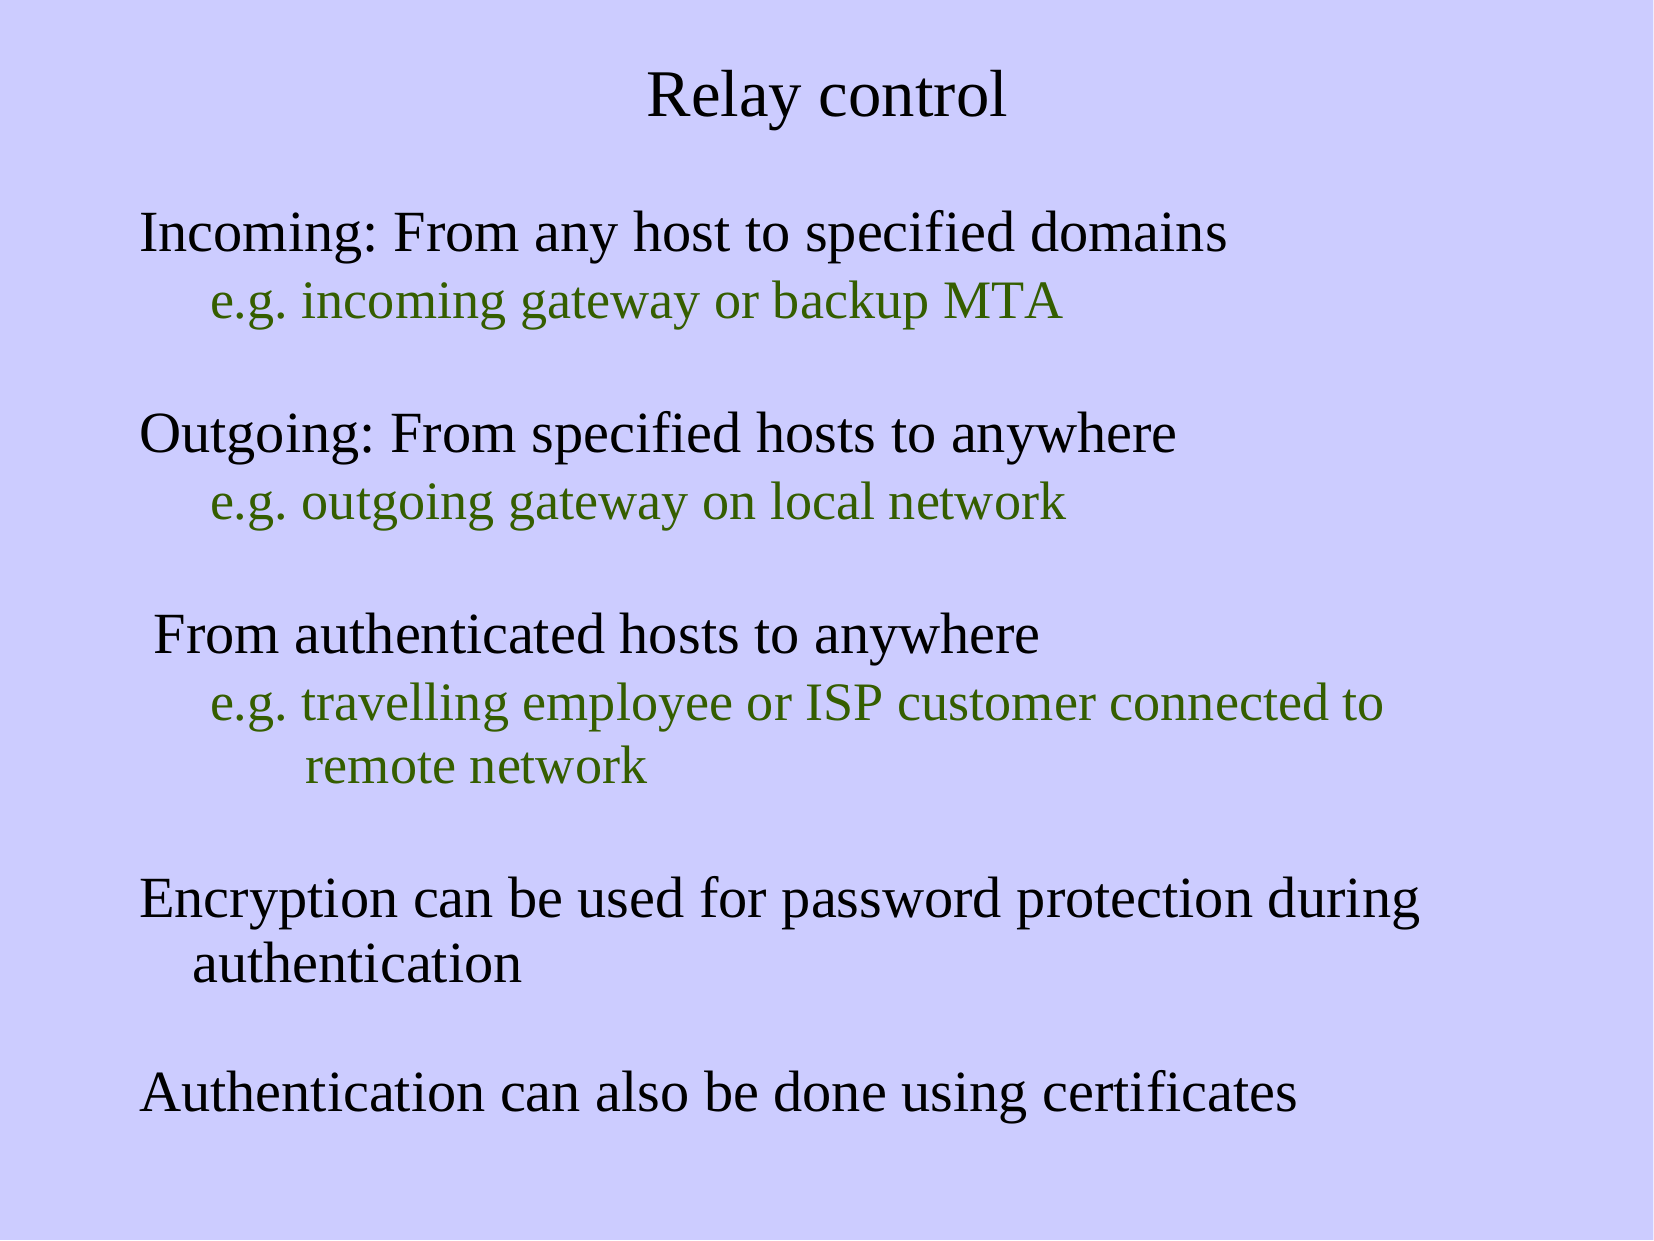

# Relay control
Incoming: From any host to specified domains
e.g. incoming gateway or backup MTA
Outgoing: From specified hosts to anywhere
e.g. outgoing gateway on local network
 From authenticated hosts to anywhere
e.g. travelling employee or ISP customer connected to remote network
Encryption can be used for password protection during authentication
Authentication can also be done using certificates